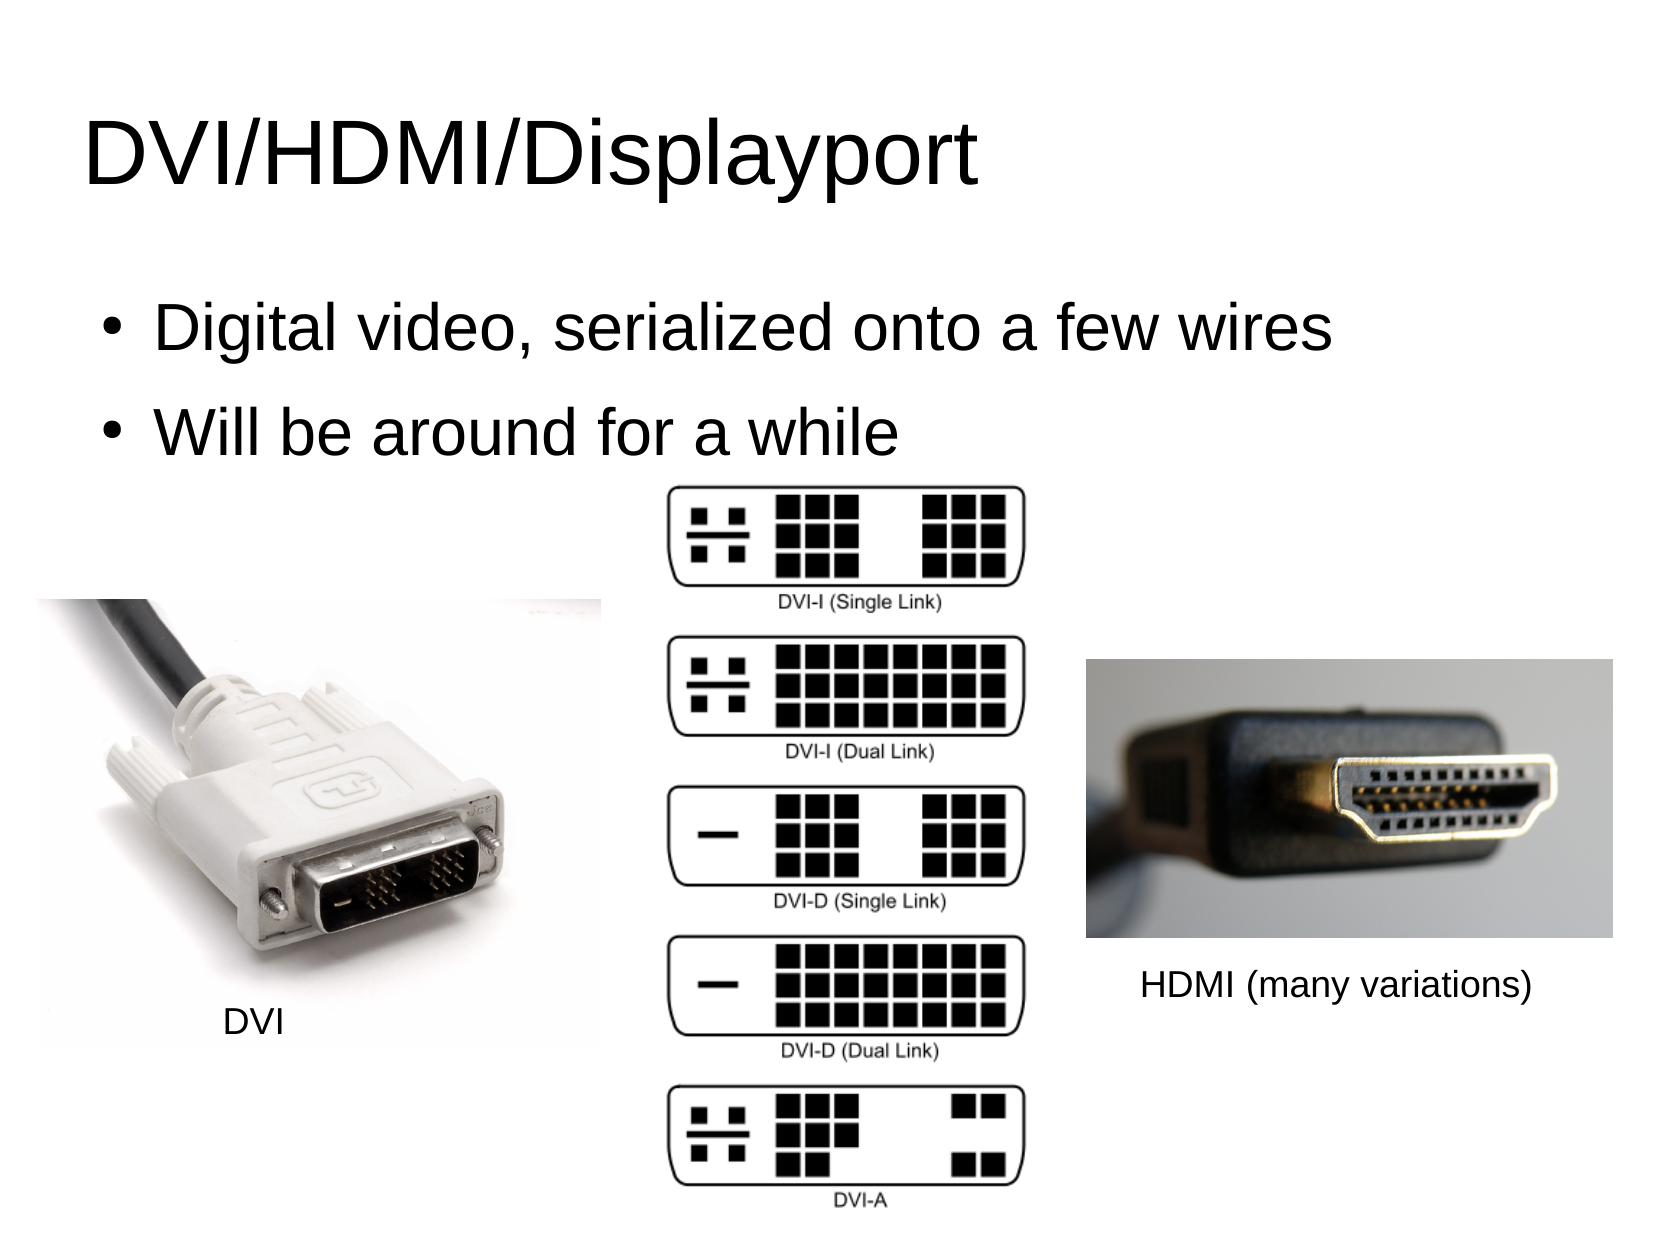

# DVI/HDMI/Displayport
Digital video, serialized onto a few wires
Will be around for a while
HDMI (many variations)
DVI